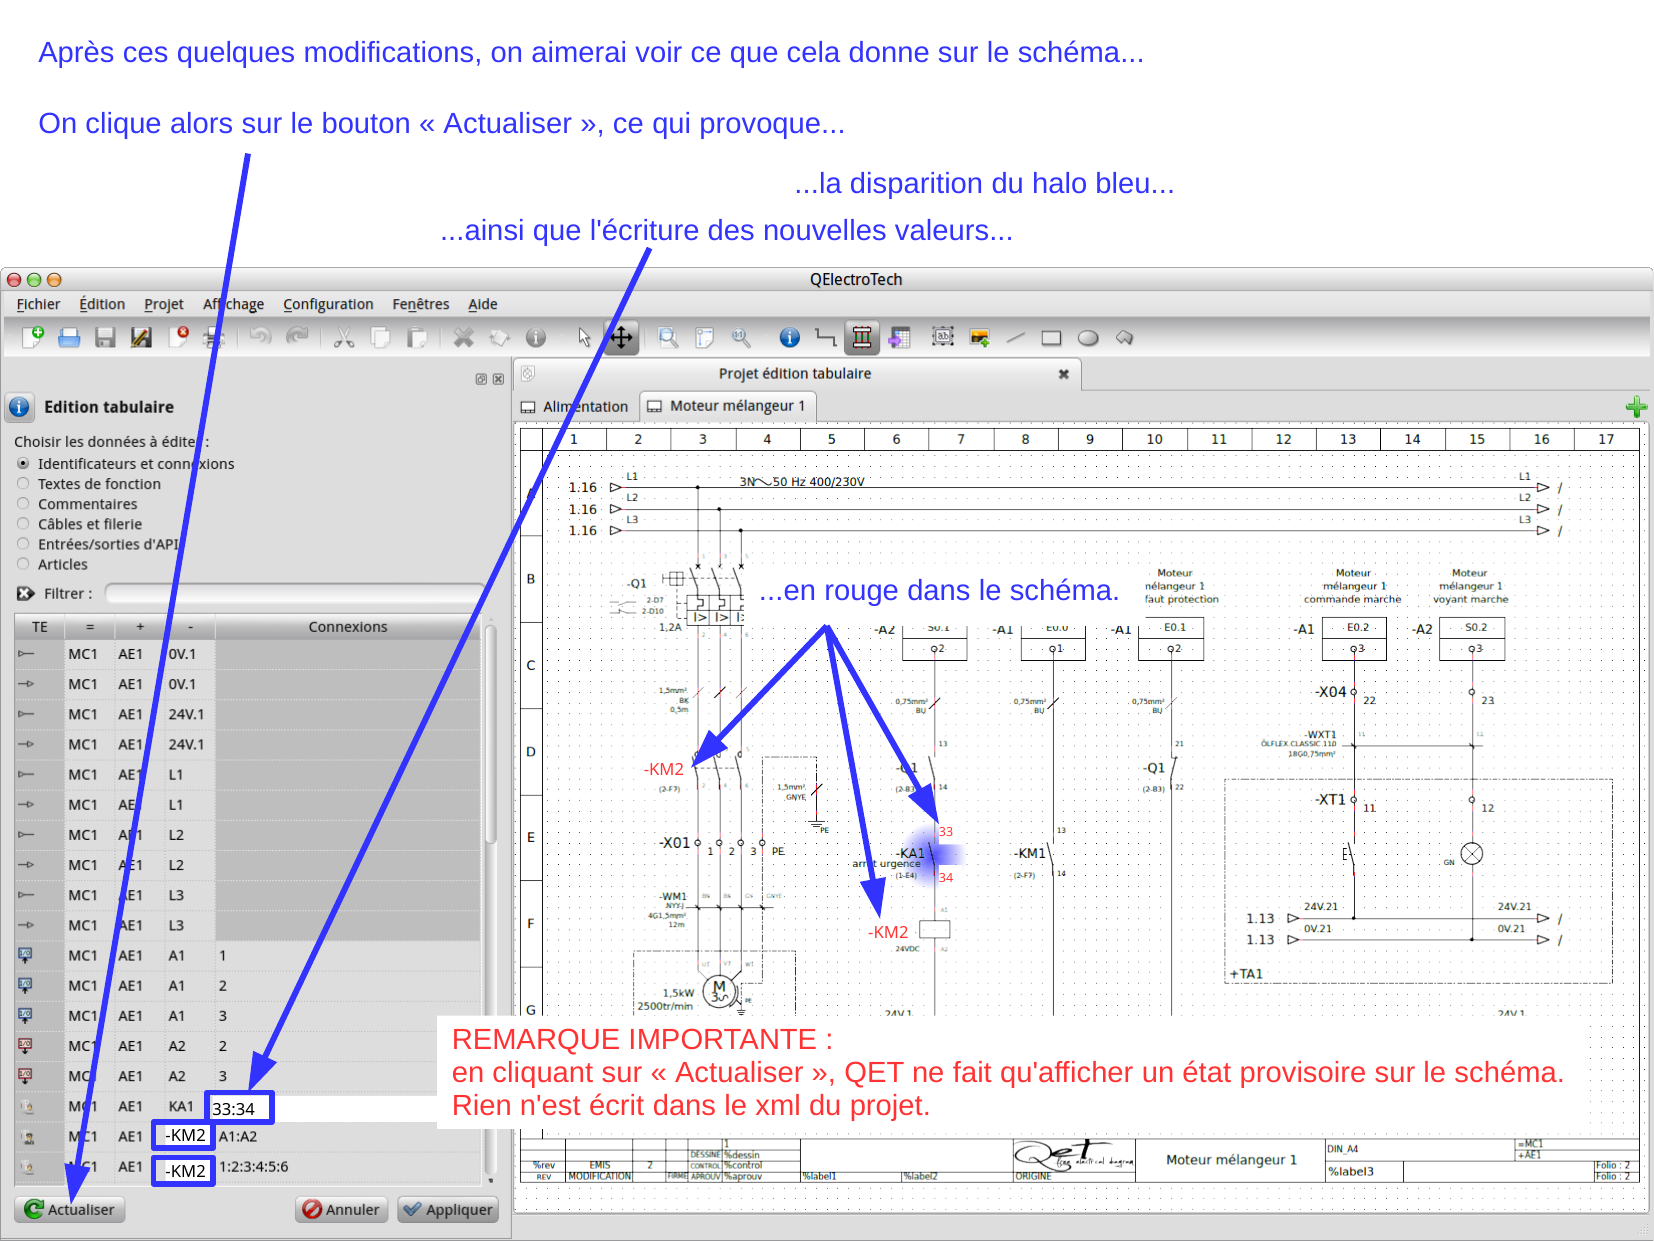

Après ces quelques modifications, on aimerai voir ce que cela donne sur le schéma...
On clique alors sur le bouton « Actualiser », ce qui provoque...
...la disparition du halo bleu...
...ainsi que l'écriture des nouvelles valeurs...
...en rouge dans le schéma.
-KM2
33
34
-KM2
REMARQUE IMPORTANTE :
en cliquant sur « Actualiser », QET ne fait qu'afficher un état provisoire sur le schéma.
Rien n'est écrit dans le xml du projet.
33:34
-KM2
-KM2